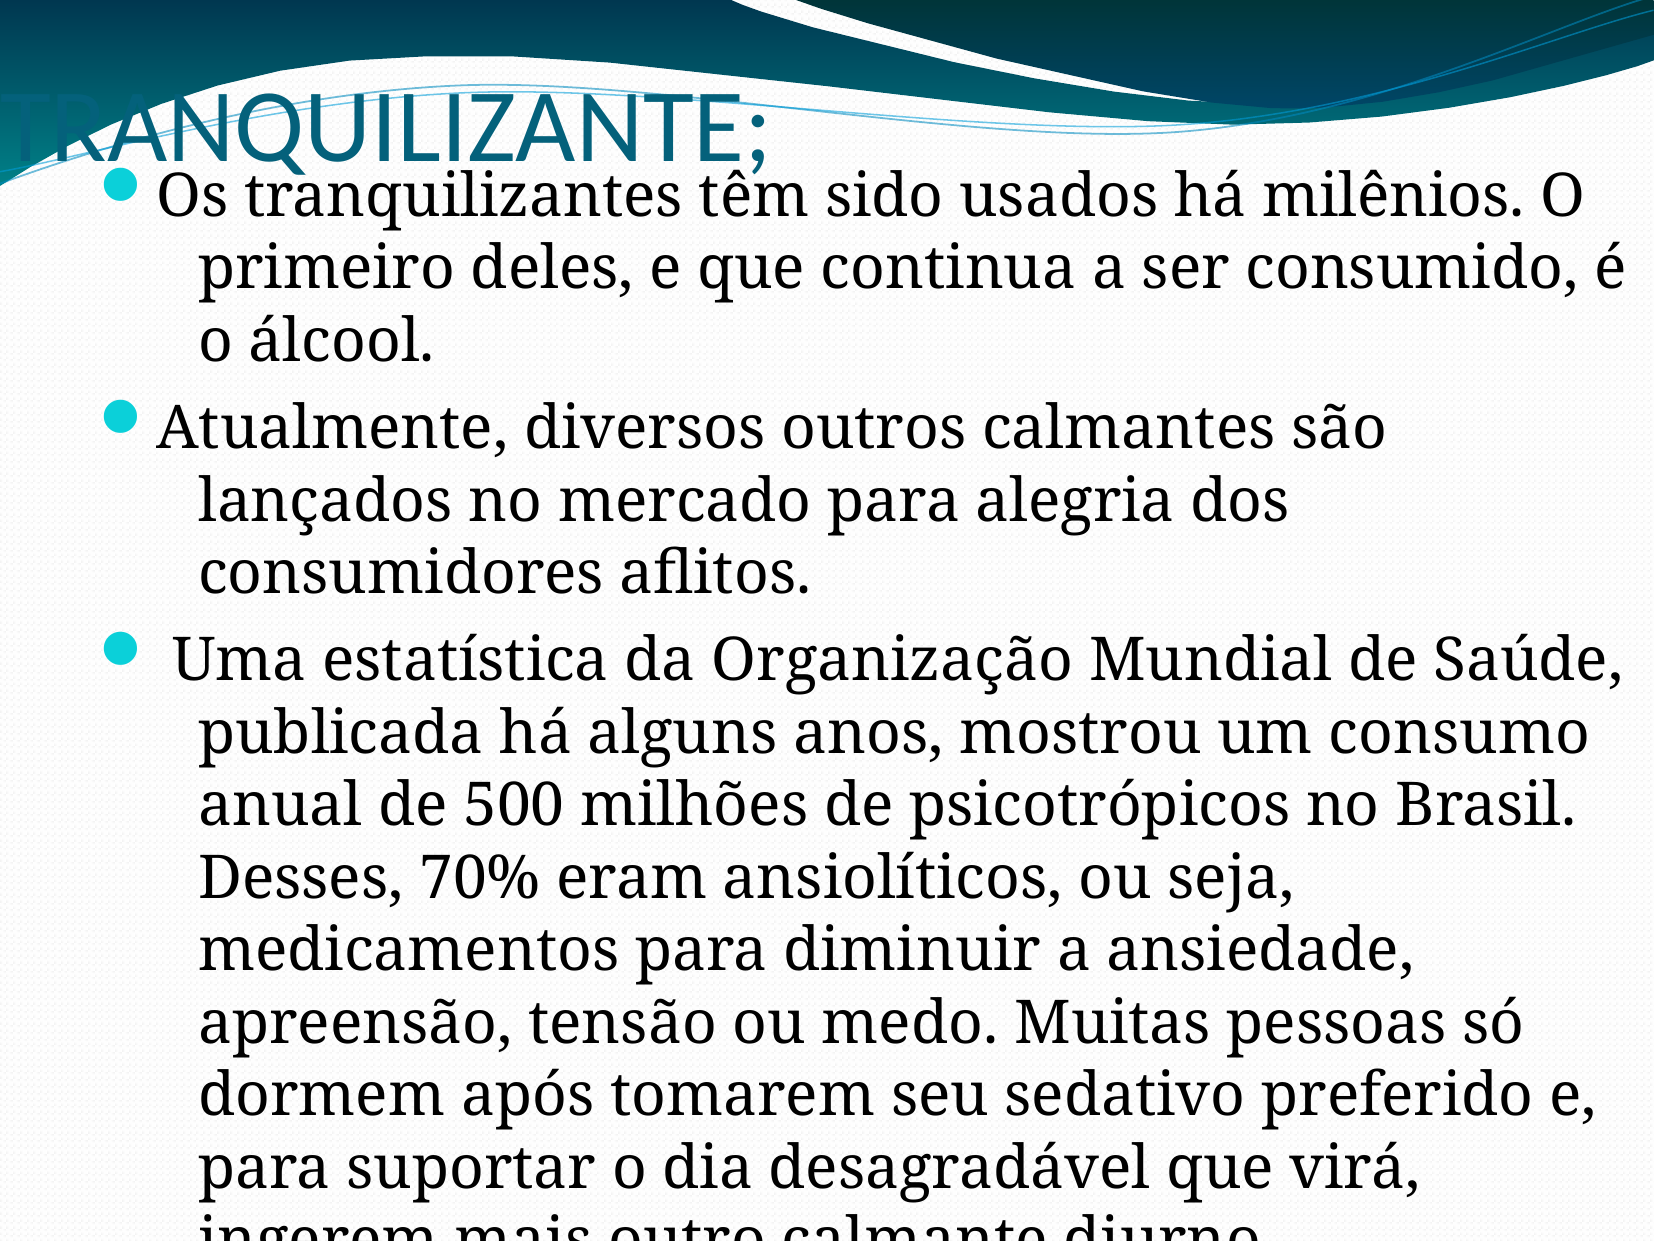

# TRANQUILIZANTE;
Os tranquilizantes têm sido usados há milênios. O primeiro deles, e que continua a ser consumido, é o álcool.
Atualmente, diversos outros calmantes são lançados no mercado para alegria dos consumidores aflitos.
 Uma estatística da Organização Mundial de Saúde, publicada há alguns anos, mostrou um consumo anual de 500 milhões de psicotrópicos no Brasil. Desses, 70% eram ansiolíticos, ou seja, medicamentos para diminuir a ansiedade, apreensão, tensão ou medo. Muitas pessoas só dormem após tomarem seu sedativo preferido e, para suportar o dia desagradável que virá, ingerem mais outro calmante diurno .